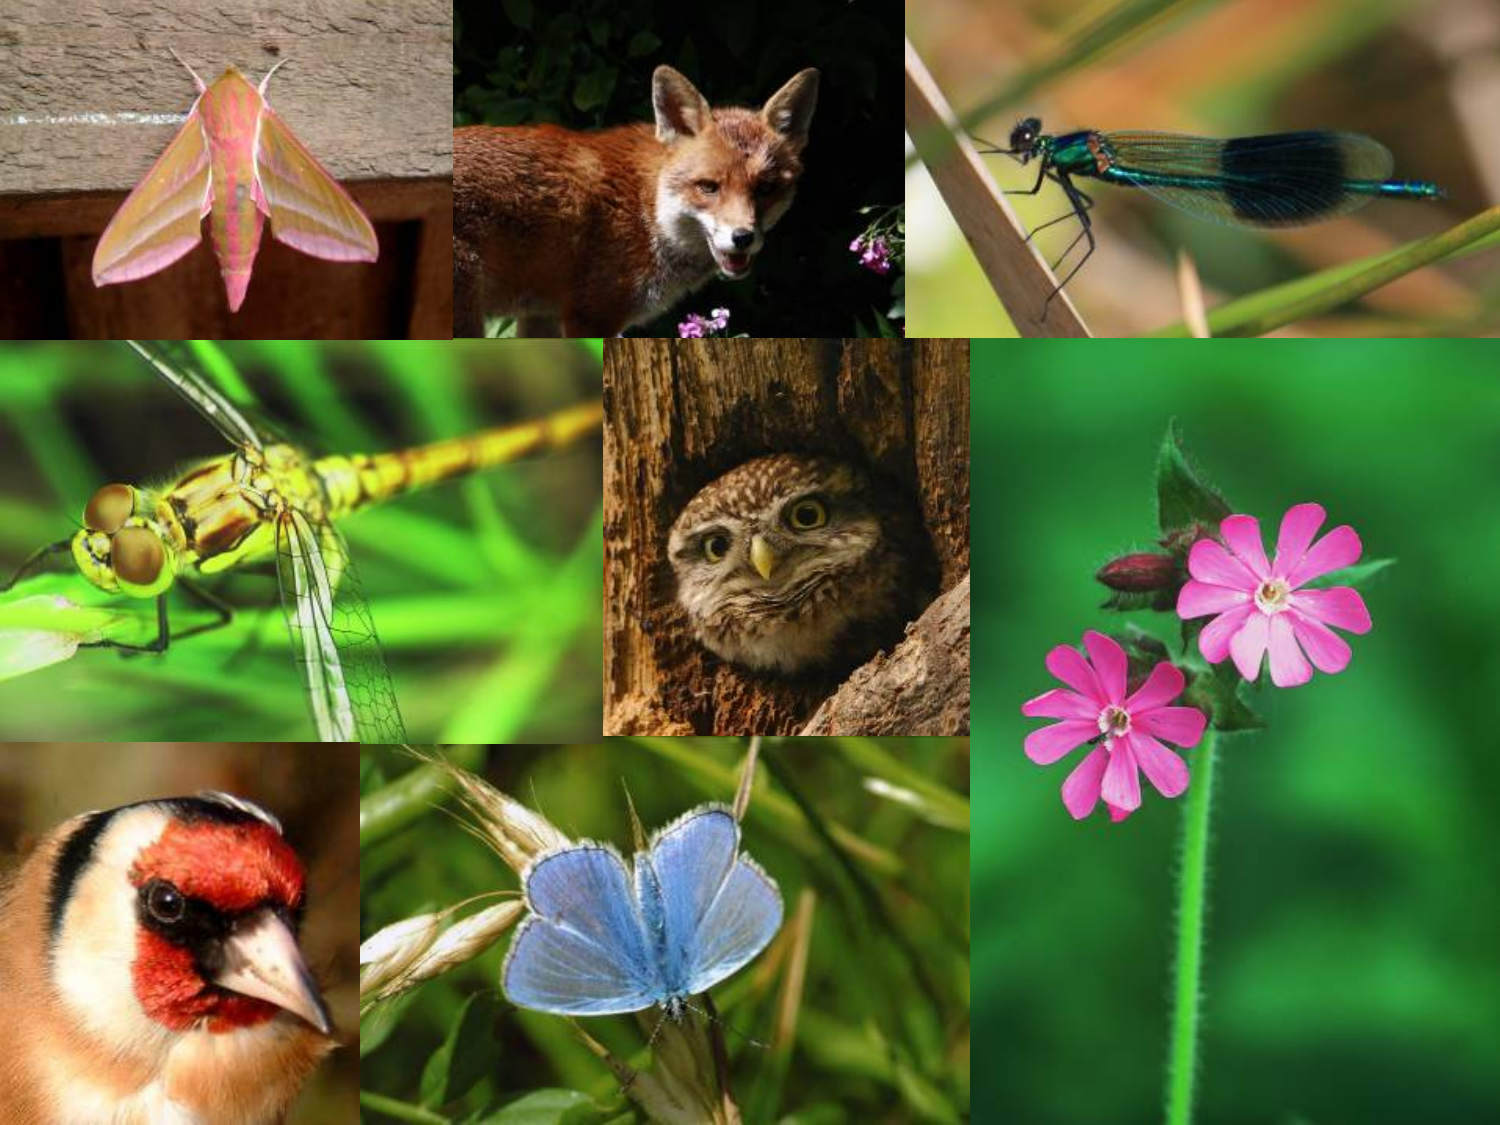

What a wildly wonderful world, God!
You made it all, with Wisdom at your side,
made earth overflow
with your wonderful creations.